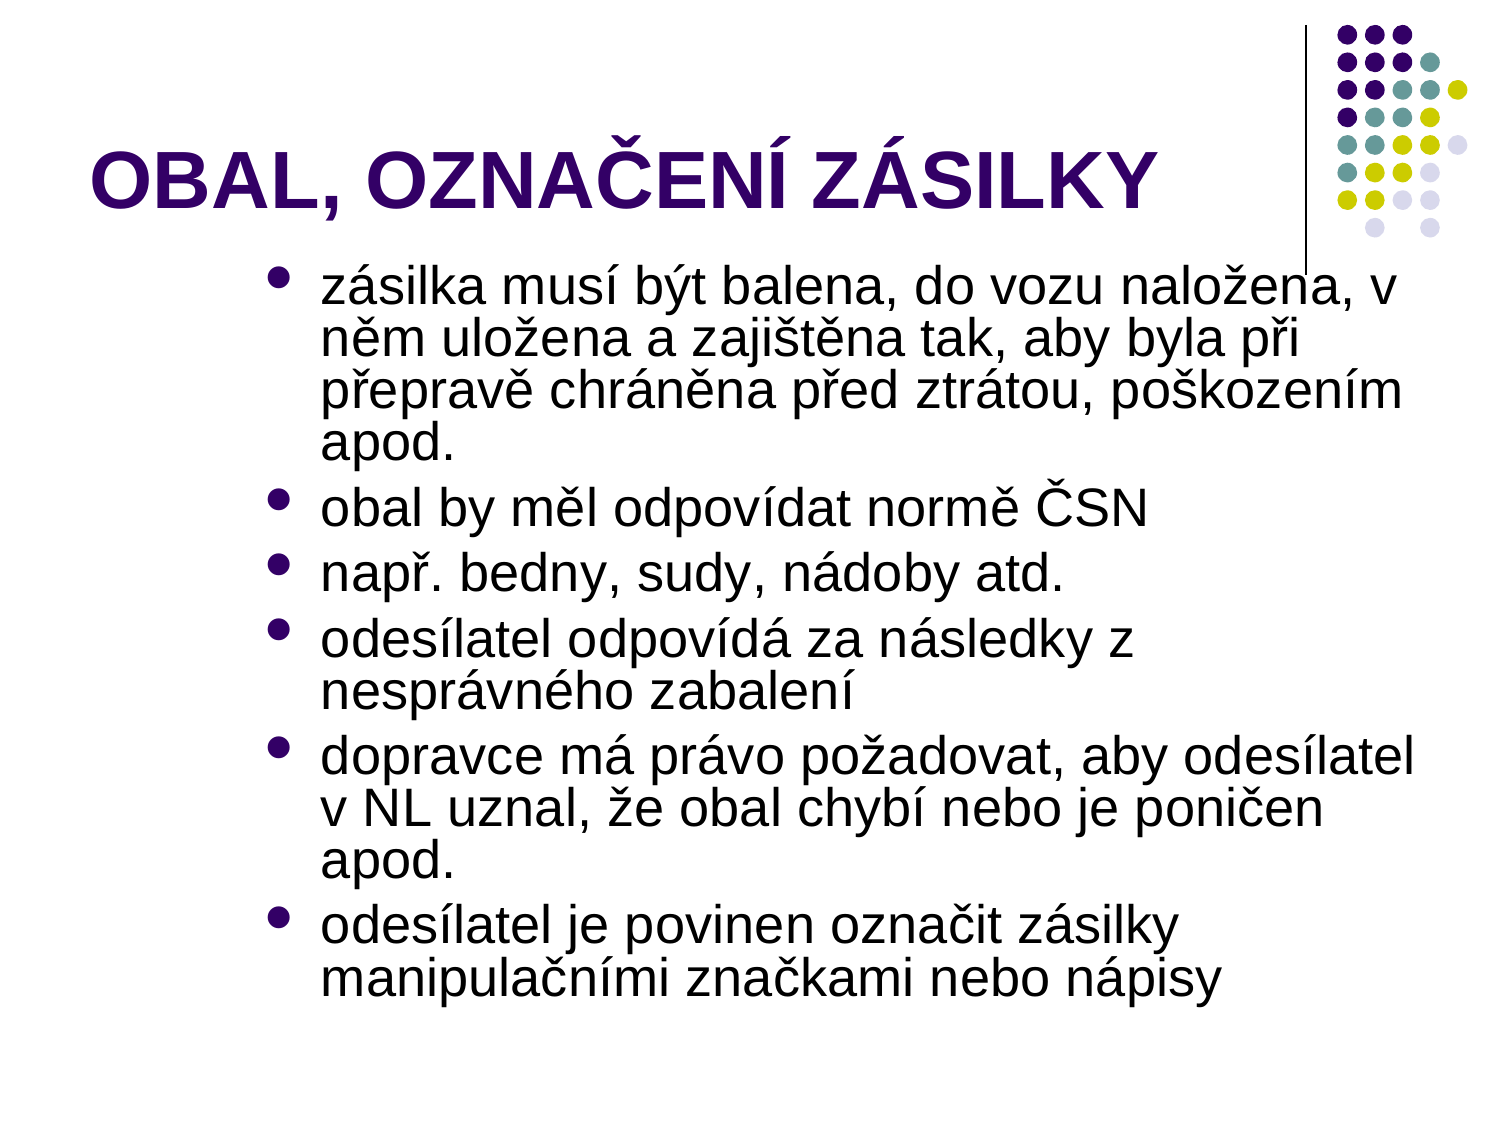

# OBAL, OZNAČENÍ ZÁSILKY
zásilka musí být balena, do vozu naložena, v něm uložena a zajištěna tak, aby byla při přepravě chráněna před ztrátou, poškozením apod.
obal by měl odpovídat normě ČSN
např. bedny, sudy, nádoby atd.
odesílatel odpovídá za následky z nesprávného zabalení
dopravce má právo požadovat, aby odesílatel v NL uznal, že obal chybí nebo je poničen apod.
odesílatel je povinen označit zásilky manipulačními značkami nebo nápisy